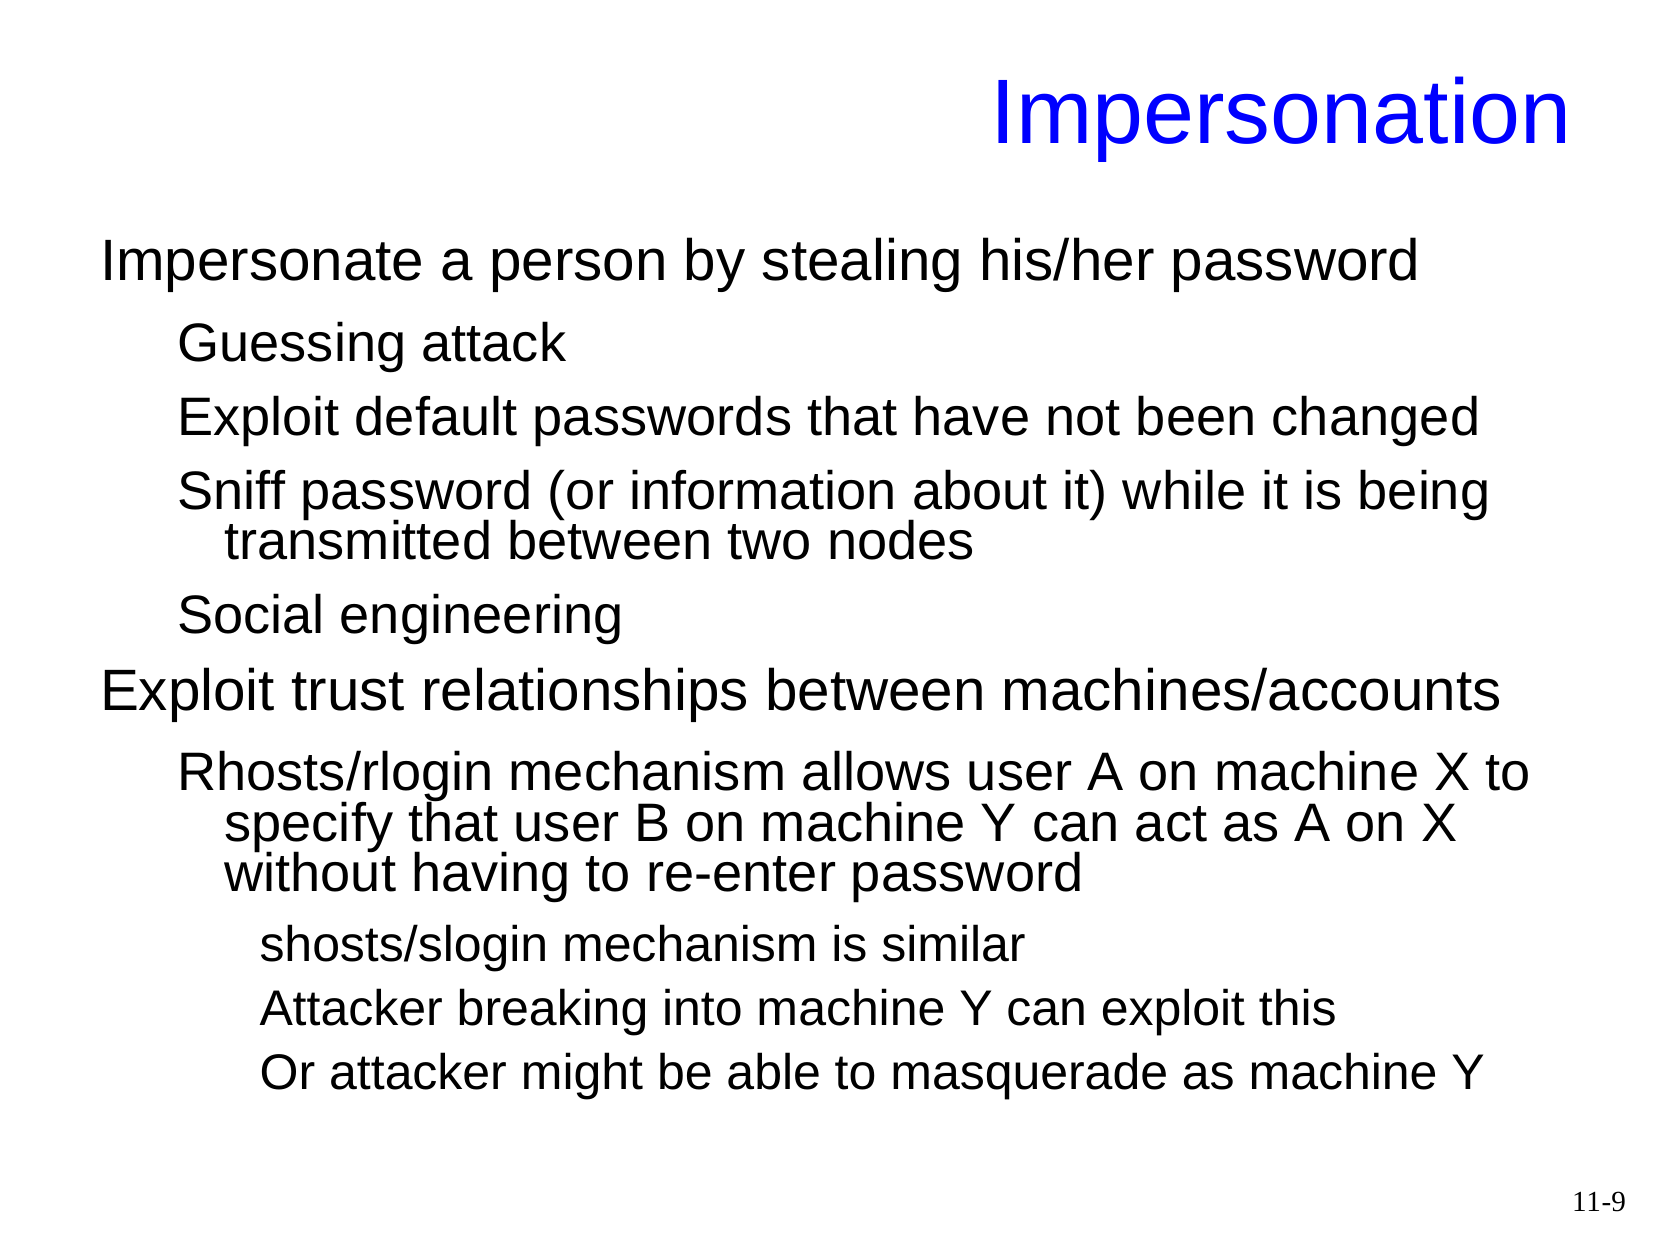

# Impersonation
Impersonate a person by stealing his/her password
Guessing attack
Exploit default passwords that have not been changed
Sniff password (or information about it) while it is being transmitted between two nodes
Social engineering
Exploit trust relationships between machines/accounts
Rhosts/rlogin mechanism allows user A on machine X to specify that user B on machine Y can act as A on X without having to re-enter password
shosts/slogin mechanism is similar
Attacker breaking into machine Y can exploit this
Or attacker might be able to masquerade as machine Y